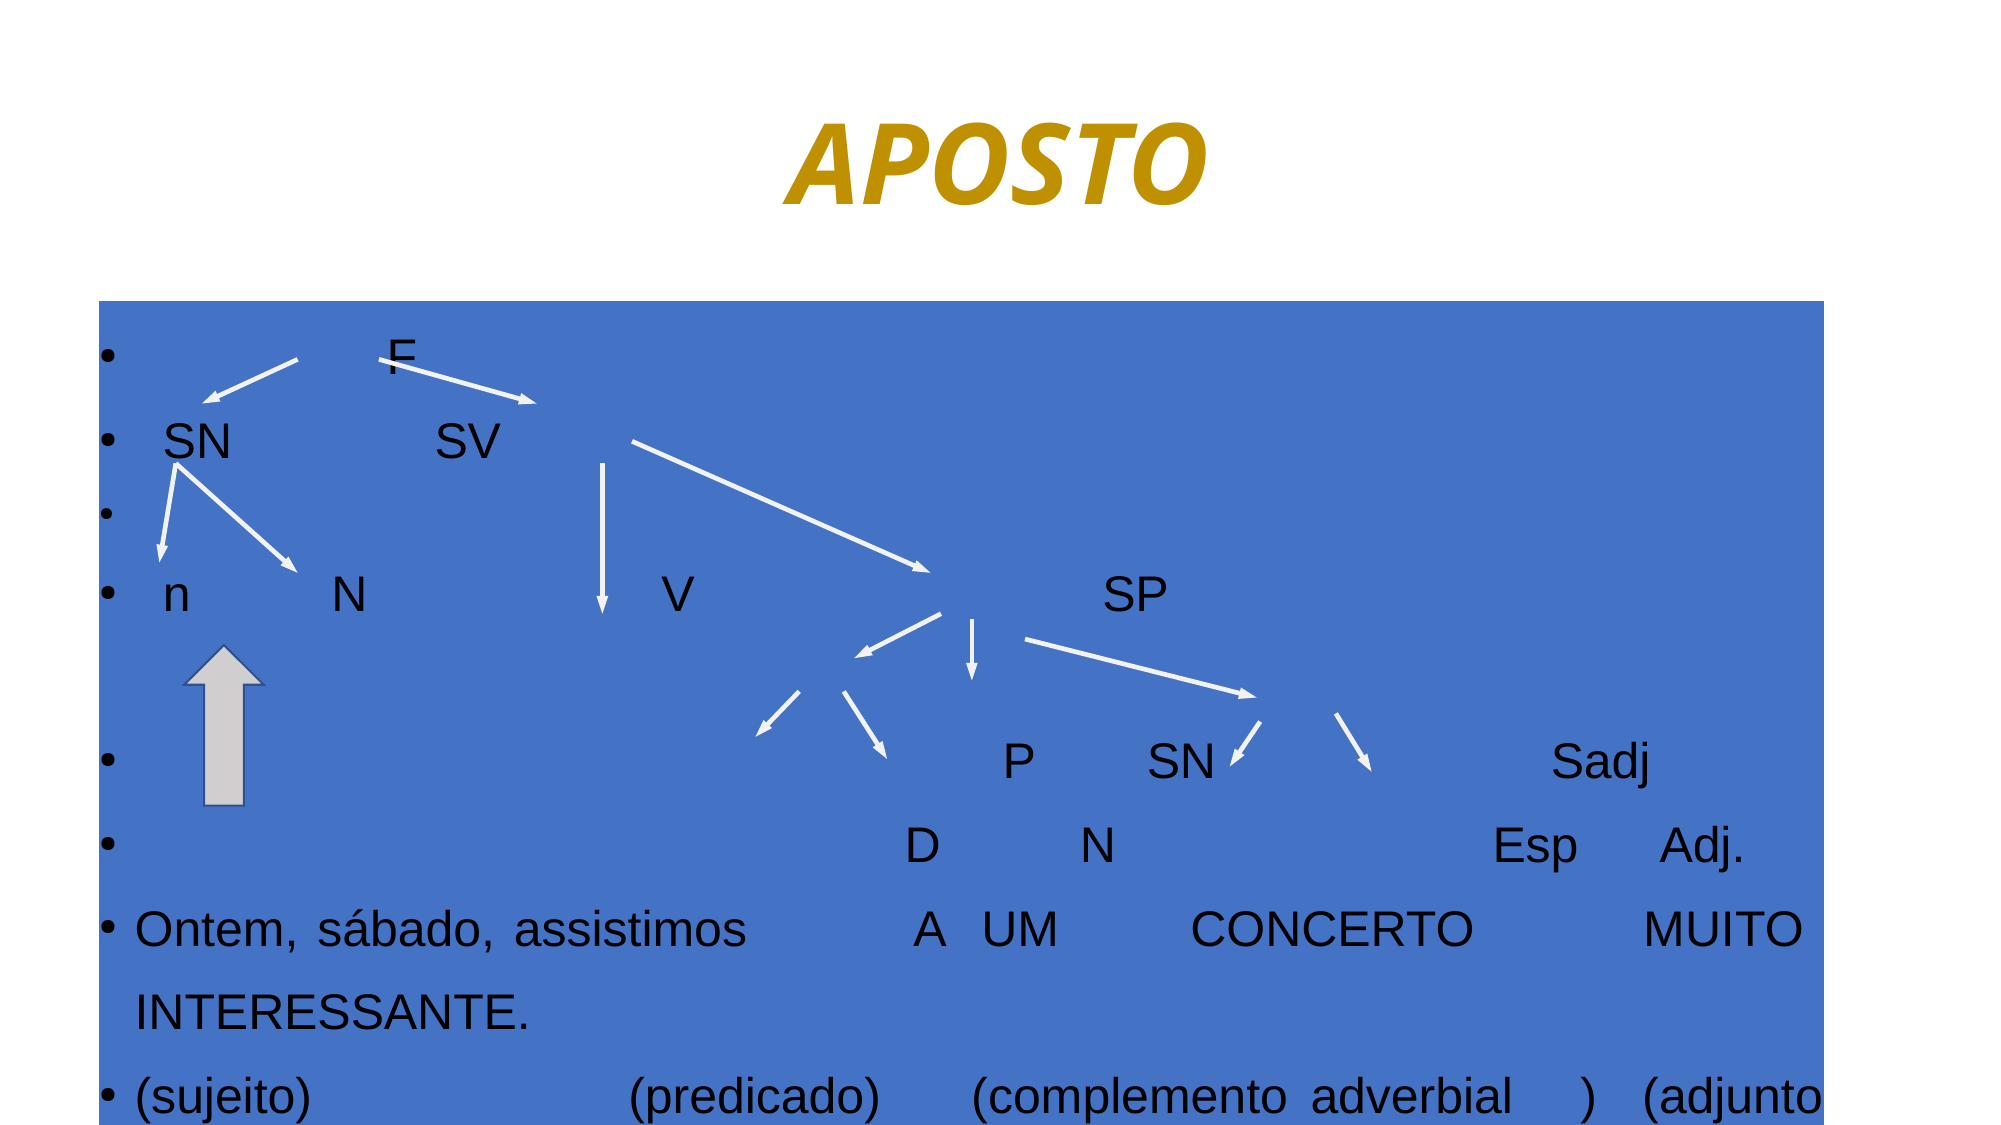

# APOSTO
| F SN SV n N V SP P SN Sadj D N Esp Adj. Ontem, sábado, assistimos A UM CONCERTO MUITO INTERESSANTE. (sujeito) (predicado) (complemento adverbial ) (adjunto adnominal) |
| --- |